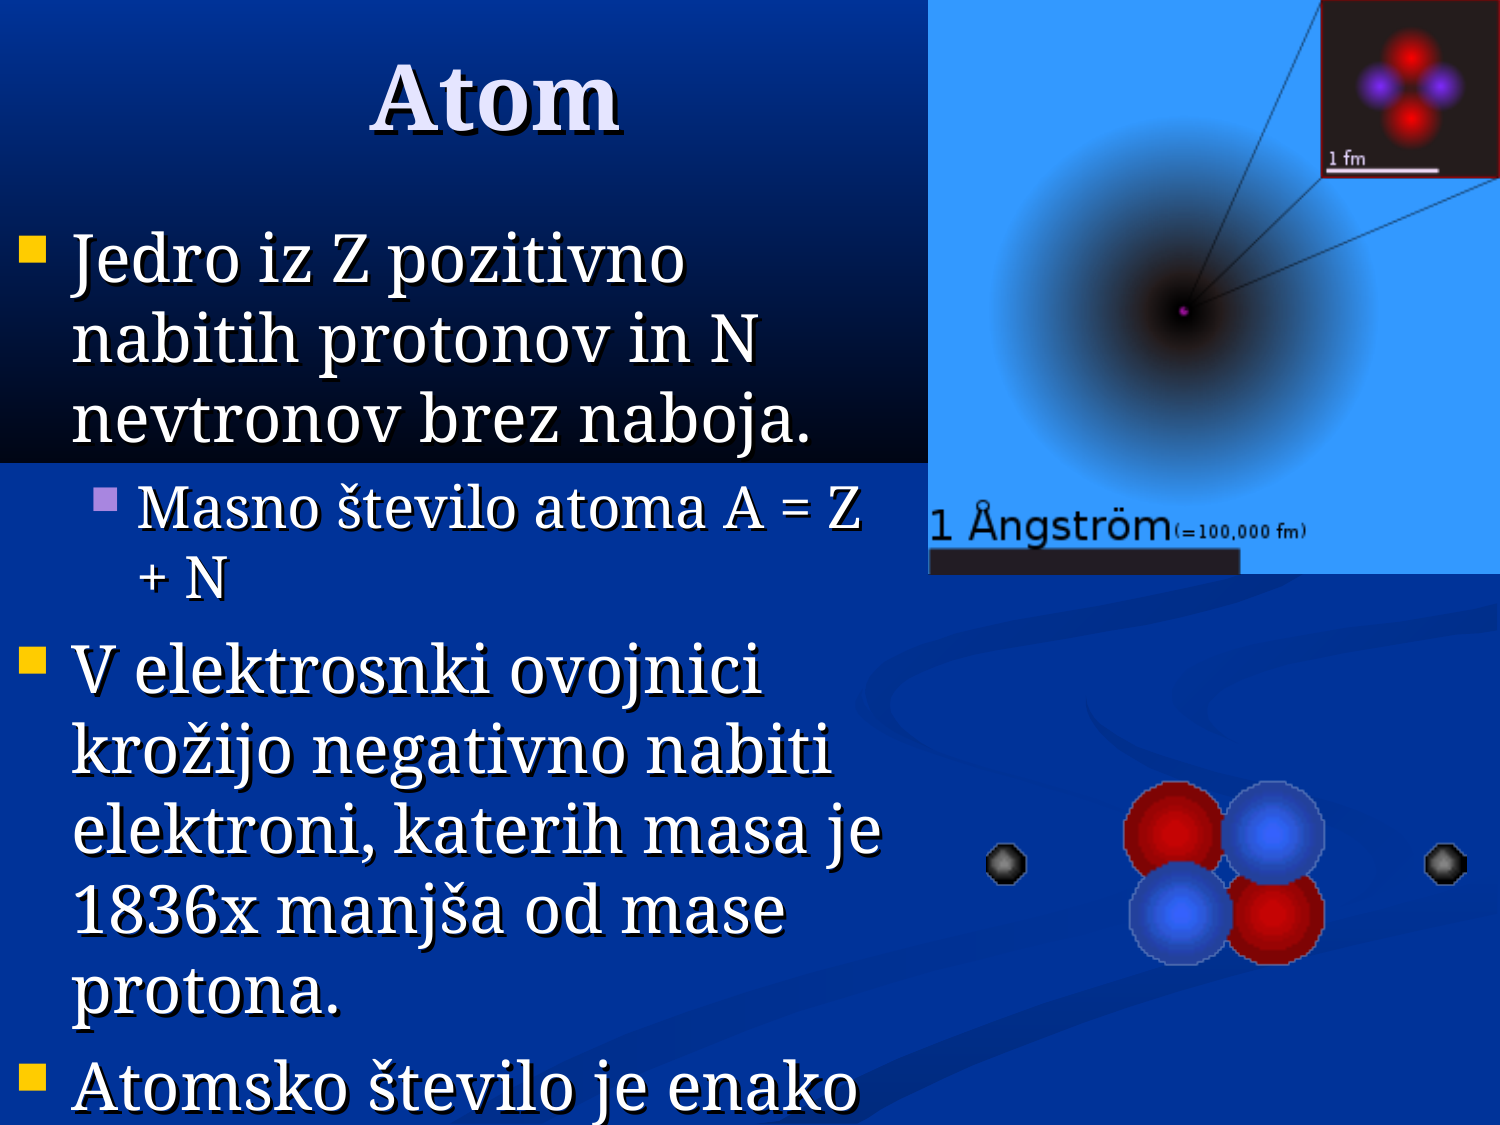

# Atom
Jedro iz Z pozitivno nabitih protonov in N nevtronov brez naboja.
Masno število atoma A = Z + N
V elektrosnki ovojnici krožijo negativno nabiti elektroni, katerih masa je 1836x manjša od mase protona.
Atomsko število je enako številu protonov v jedru.